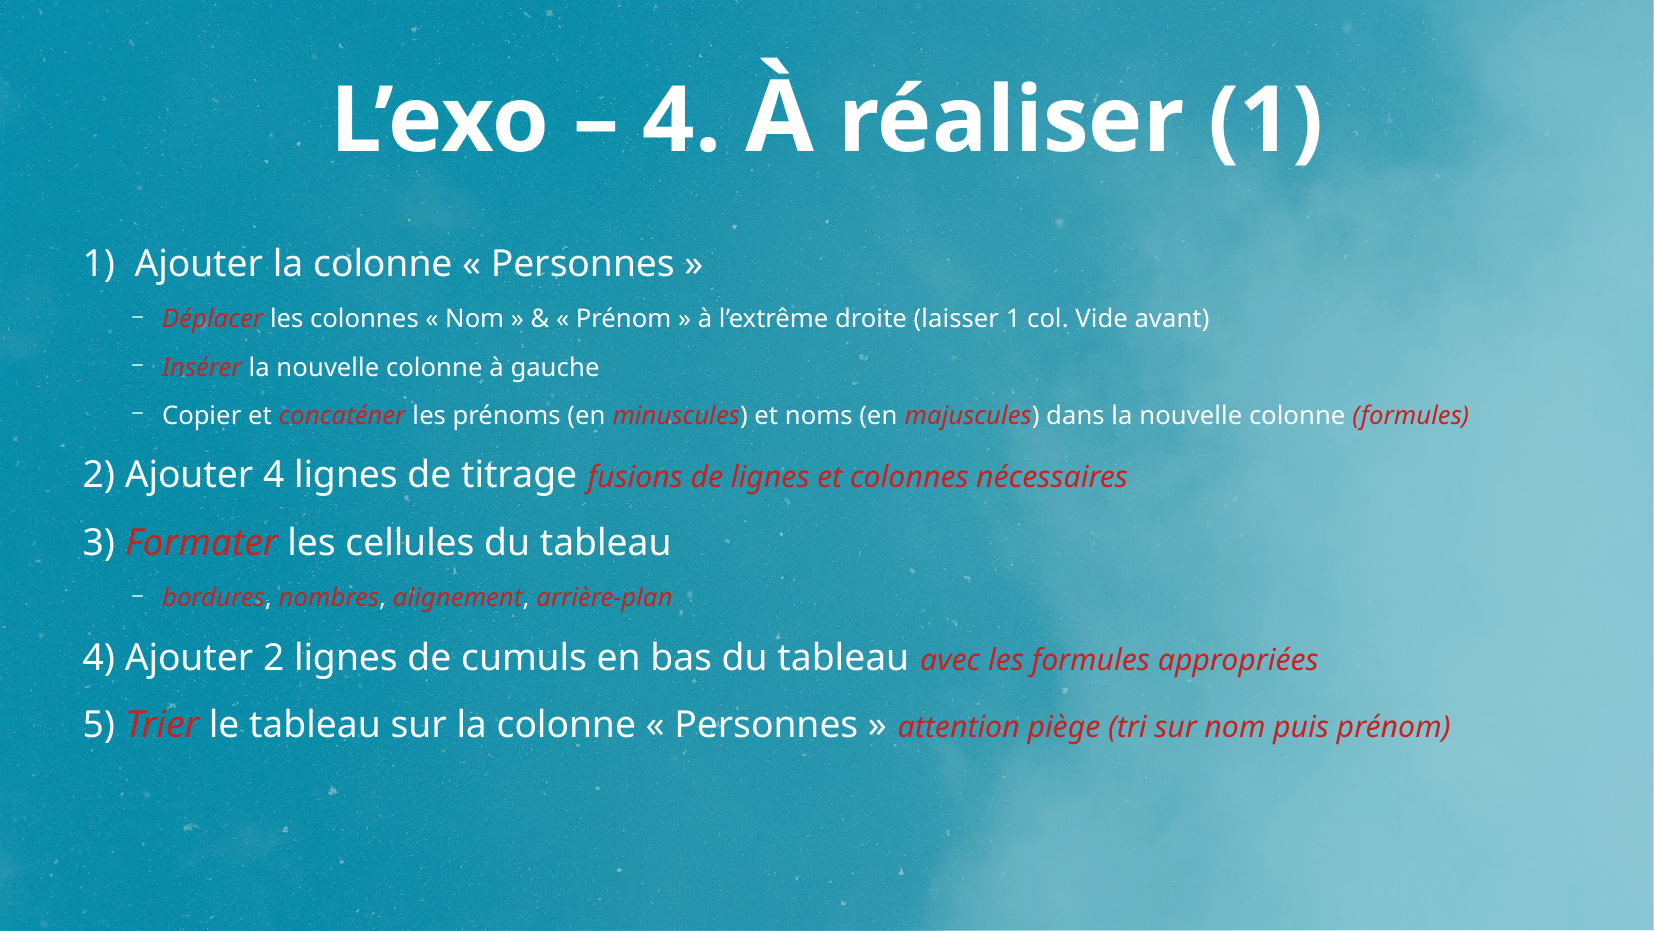

# L’exo – 4. à réaliser (1)
1) Ajouter la colonne « Personnes »
Déplacer les colonnes « Nom » & « Prénom » à l’extrême droite (laisser 1 col. Vide avant)
Insérer la nouvelle colonne à gauche
Copier et concaténer les prénoms (en minuscules) et noms (en majuscules) dans la nouvelle colonne (formules)
2) Ajouter 4 lignes de titrage fusions de lignes et colonnes nécessaires
3) Formater les cellules du tableau
bordures, nombres, alignement, arrière-plan
4) Ajouter 2 lignes de cumuls en bas du tableau avec les formules appropriées
5) Trier le tableau sur la colonne « Personnes » attention piège (tri sur nom puis prénom)